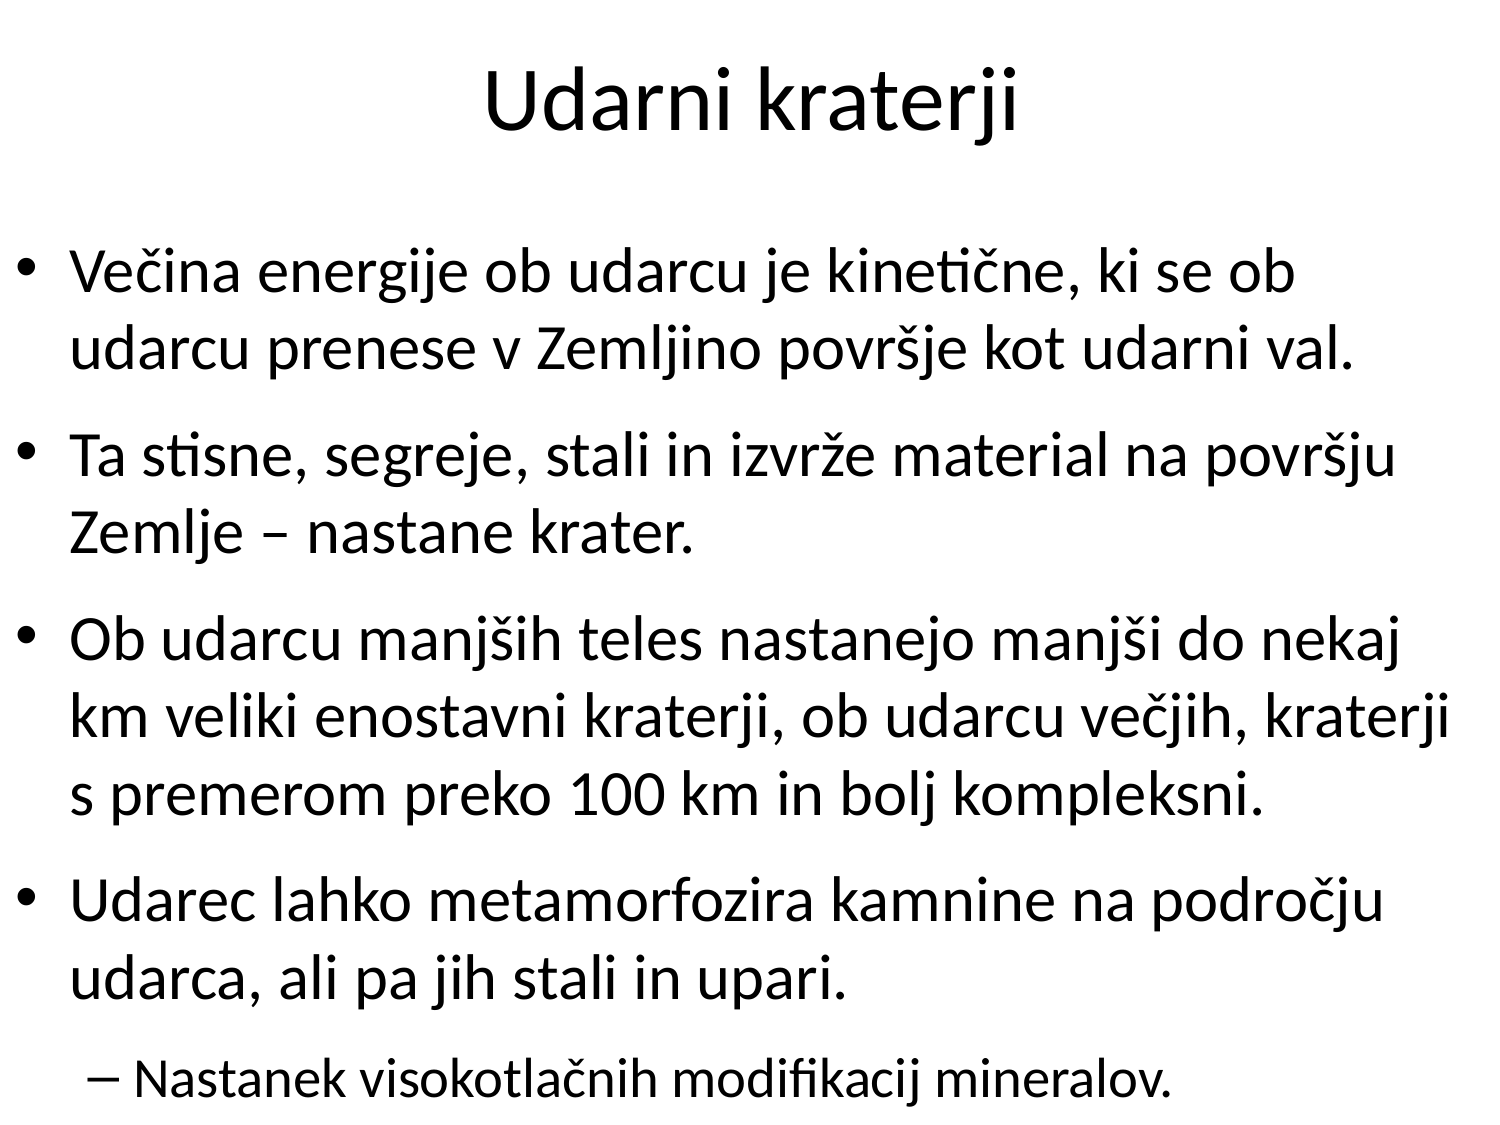

# Udarni kraterji
Večina energije ob udarcu je kinetične, ki se ob udarcu prenese v Zemljino površje kot udarni val.
Ta stisne, segreje, stali in izvrže material na površju Zemlje – nastane krater.
Ob udarcu manjših teles nastanejo manjši do nekaj km veliki enostavni kraterji, ob udarcu večjih, kraterji s premerom preko 100 km in bolj kompleksni.
Udarec lahko metamorfozira kamnine na področju udarca, ali pa jih stali in upari.
Nastanek visokotlačnih modifikacij mineralov.